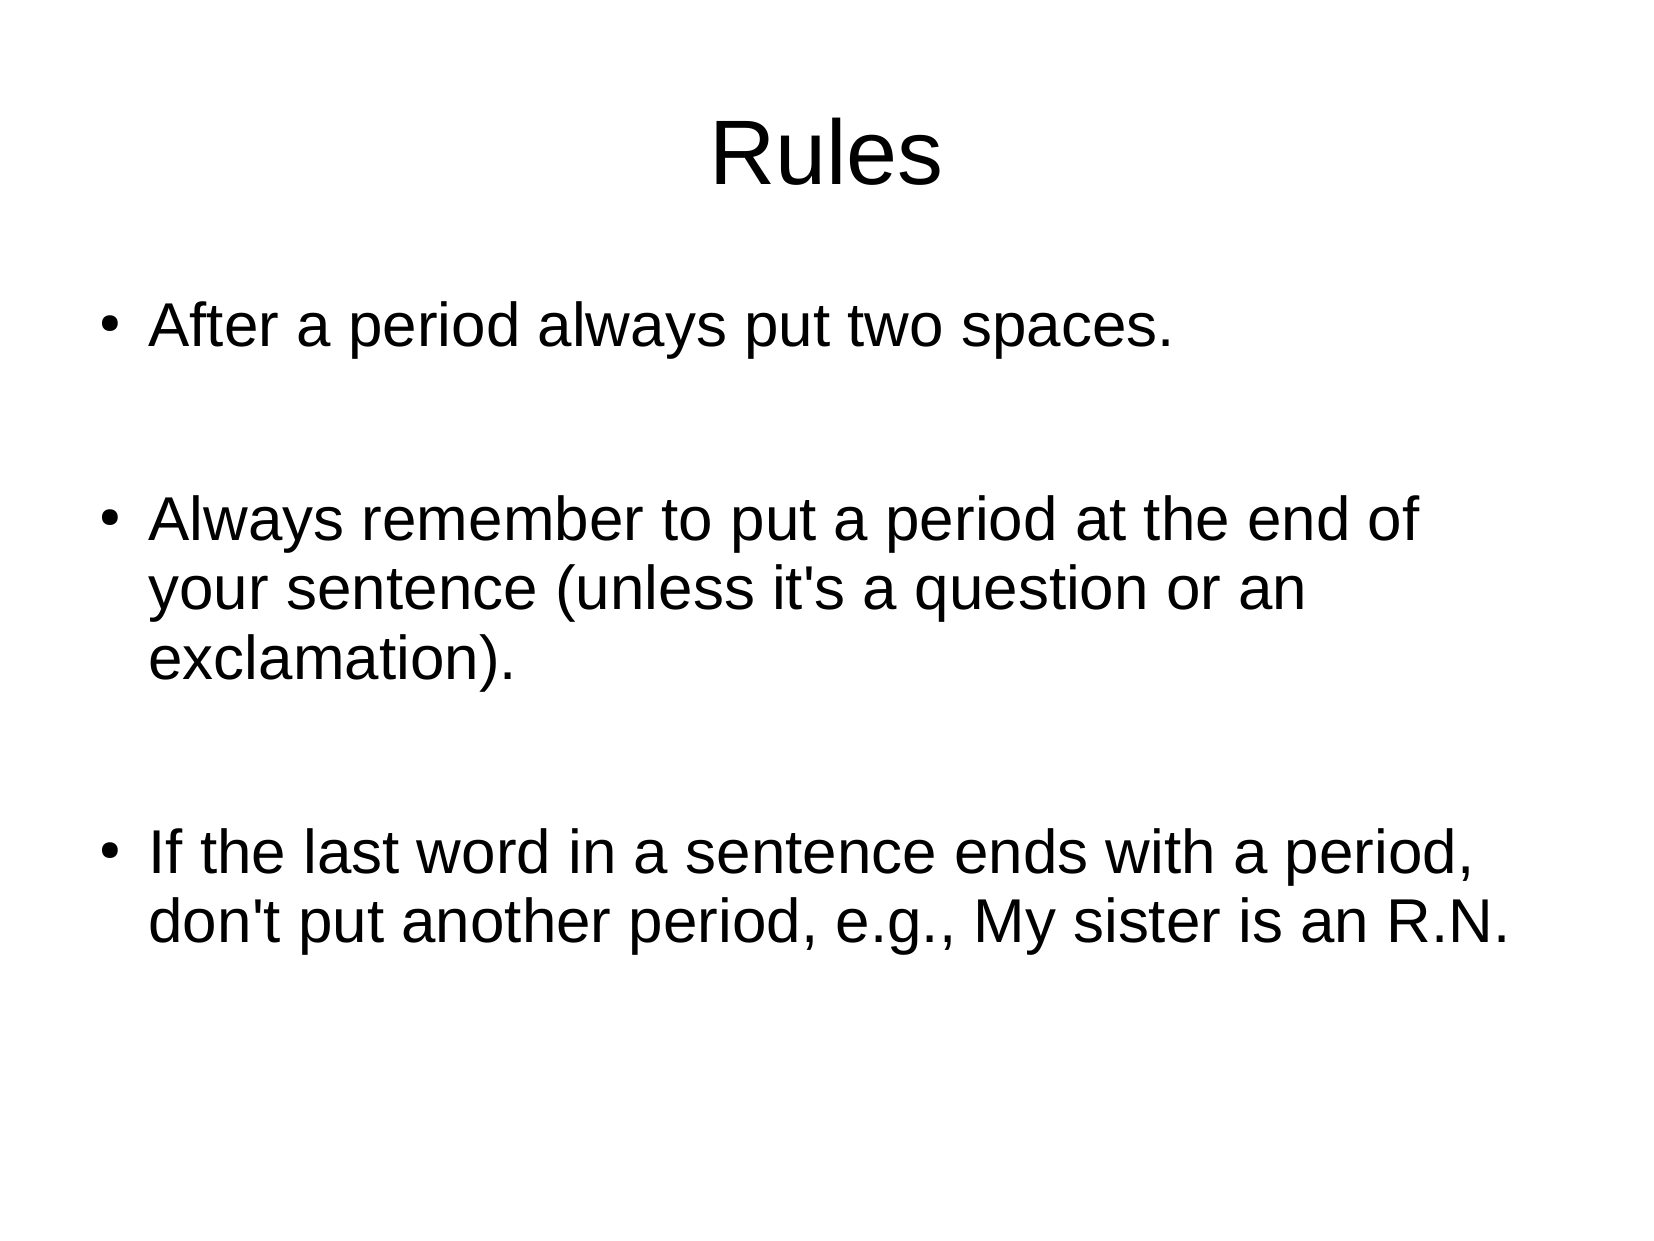

# Rules
After a period always put two spaces.
Always remember to put a period at the end of your sentence (unless it's a question or an exclamation).
If the last word in a sentence ends with a period, don't put another period, e.g., My sister is an R.N.